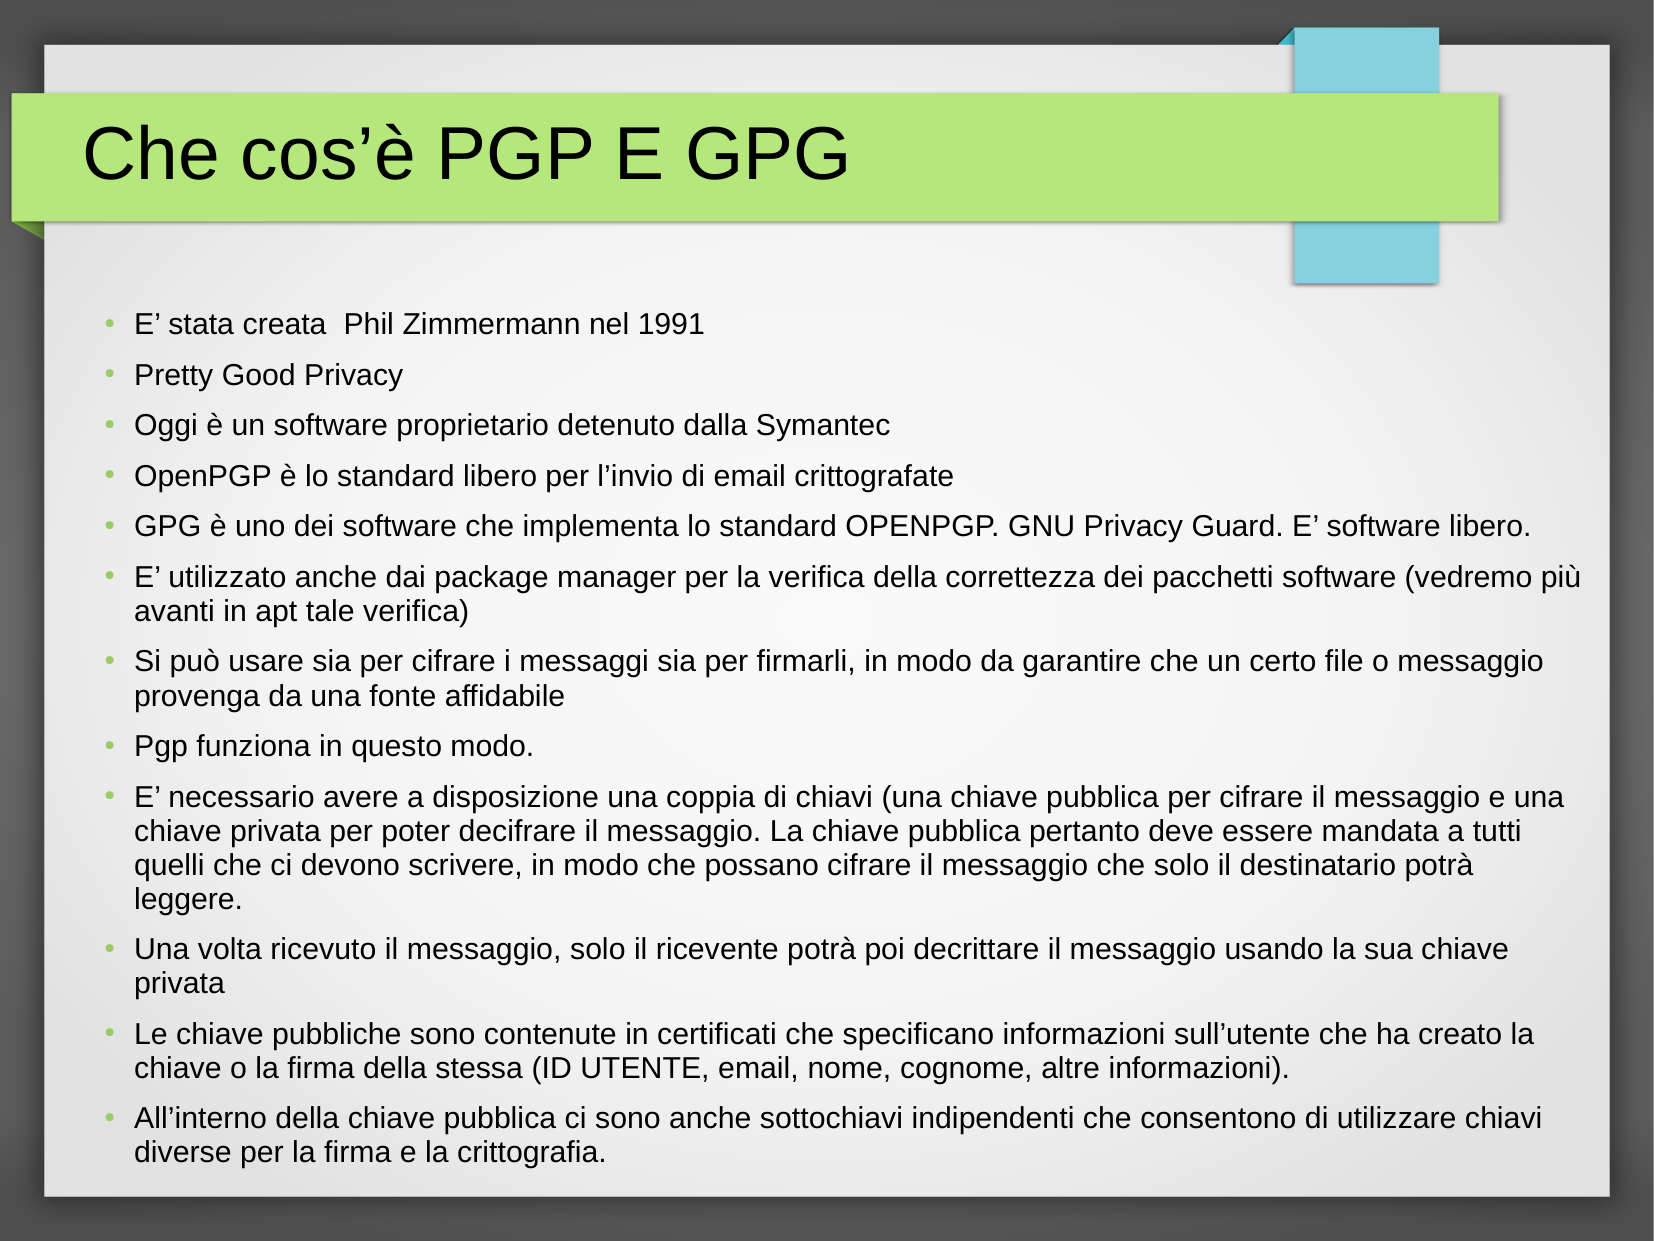

# Che cos’è PGP E GPG
E’ stata creata Phil Zimmermann nel 1991
Pretty Good Privacy
Oggi è un software proprietario detenuto dalla Symantec
OpenPGP è lo standard libero per l’invio di email crittografate
GPG è uno dei software che implementa lo standard OPENPGP. GNU Privacy Guard. E’ software libero.
E’ utilizzato anche dai package manager per la verifica della correttezza dei pacchetti software (vedremo più avanti in apt tale verifica)
Si può usare sia per cifrare i messaggi sia per firmarli, in modo da garantire che un certo file o messaggio provenga da una fonte affidabile
Pgp funziona in questo modo.
E’ necessario avere a disposizione una coppia di chiavi (una chiave pubblica per cifrare il messaggio e una chiave privata per poter decifrare il messaggio. La chiave pubblica pertanto deve essere mandata a tutti quelli che ci devono scrivere, in modo che possano cifrare il messaggio che solo il destinatario potrà leggere.
Una volta ricevuto il messaggio, solo il ricevente potrà poi decrittare il messaggio usando la sua chiave privata
Le chiave pubbliche sono contenute in certificati che specificano informazioni sull’utente che ha creato la chiave o la firma della stessa (ID UTENTE, email, nome, cognome, altre informazioni).
All’interno della chiave pubblica ci sono anche sottochiavi indipendenti che consentono di utilizzare chiavi diverse per la firma e la crittografia.